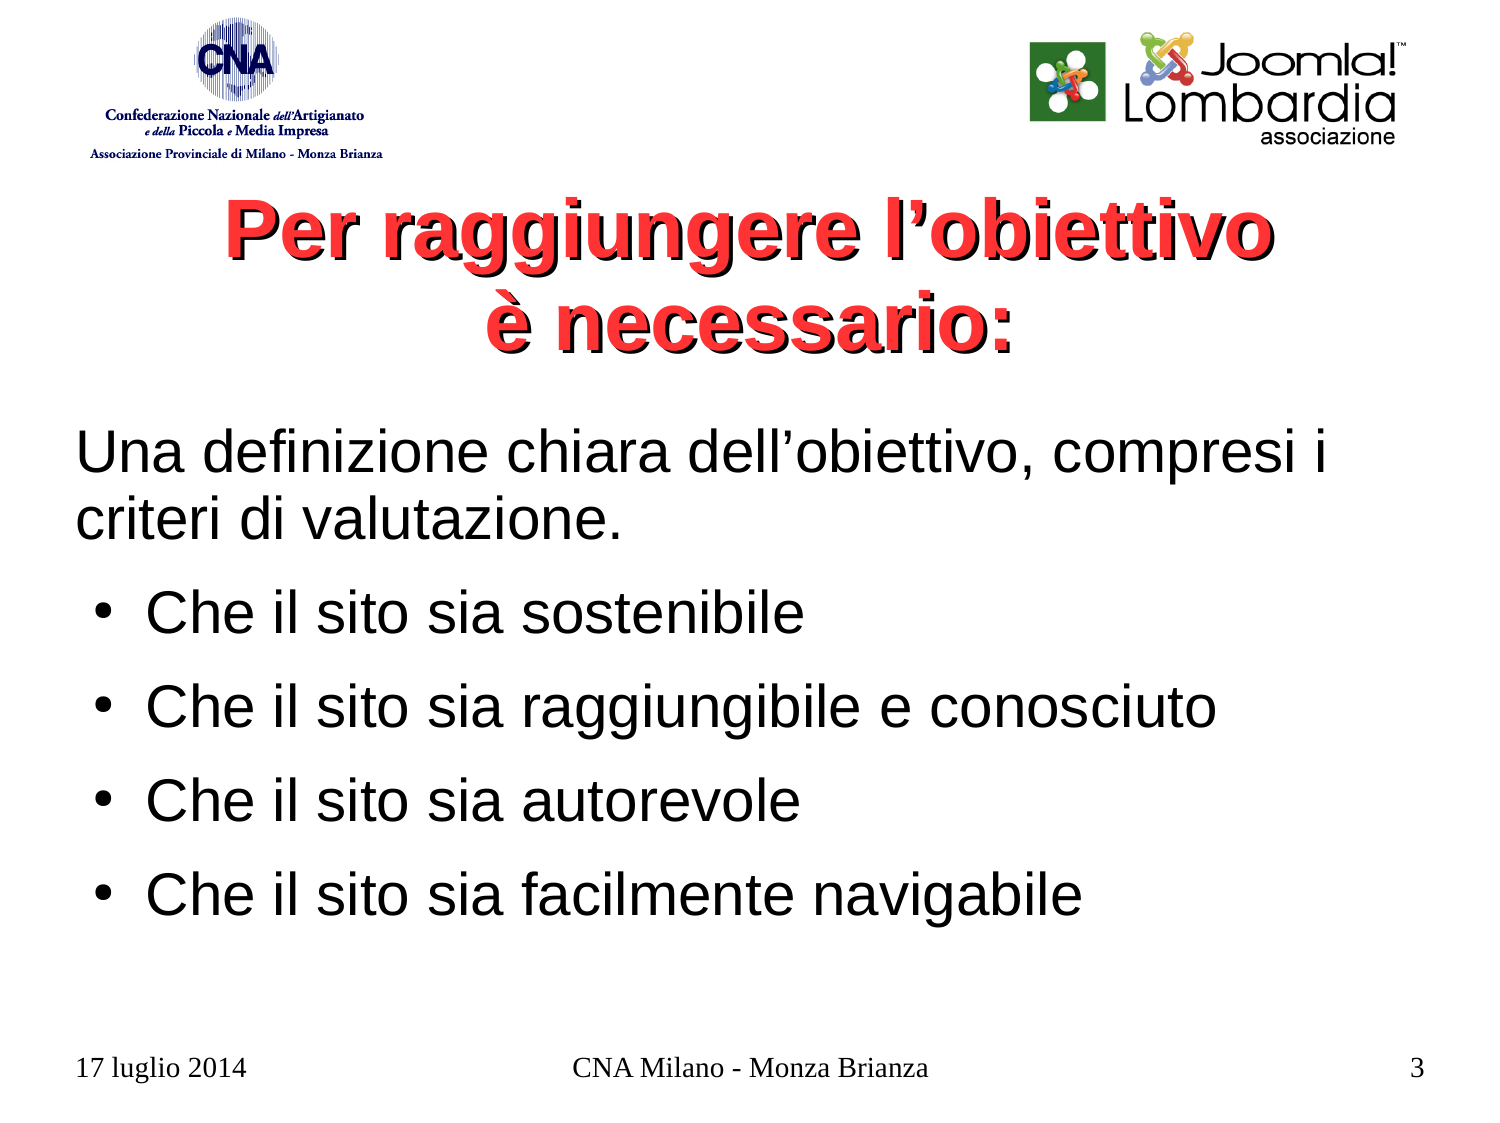

# Per raggiungere l’obiettivo è necessario:
Una definizione chiara dell’obiettivo, compresi i criteri di valutazione.
Che il sito sia sostenibile
Che il sito sia raggiungibile e conosciuto
Che il sito sia autorevole
Che il sito sia facilmente navigabile
17 luglio 2014
CNA Milano - Monza Brianza
3